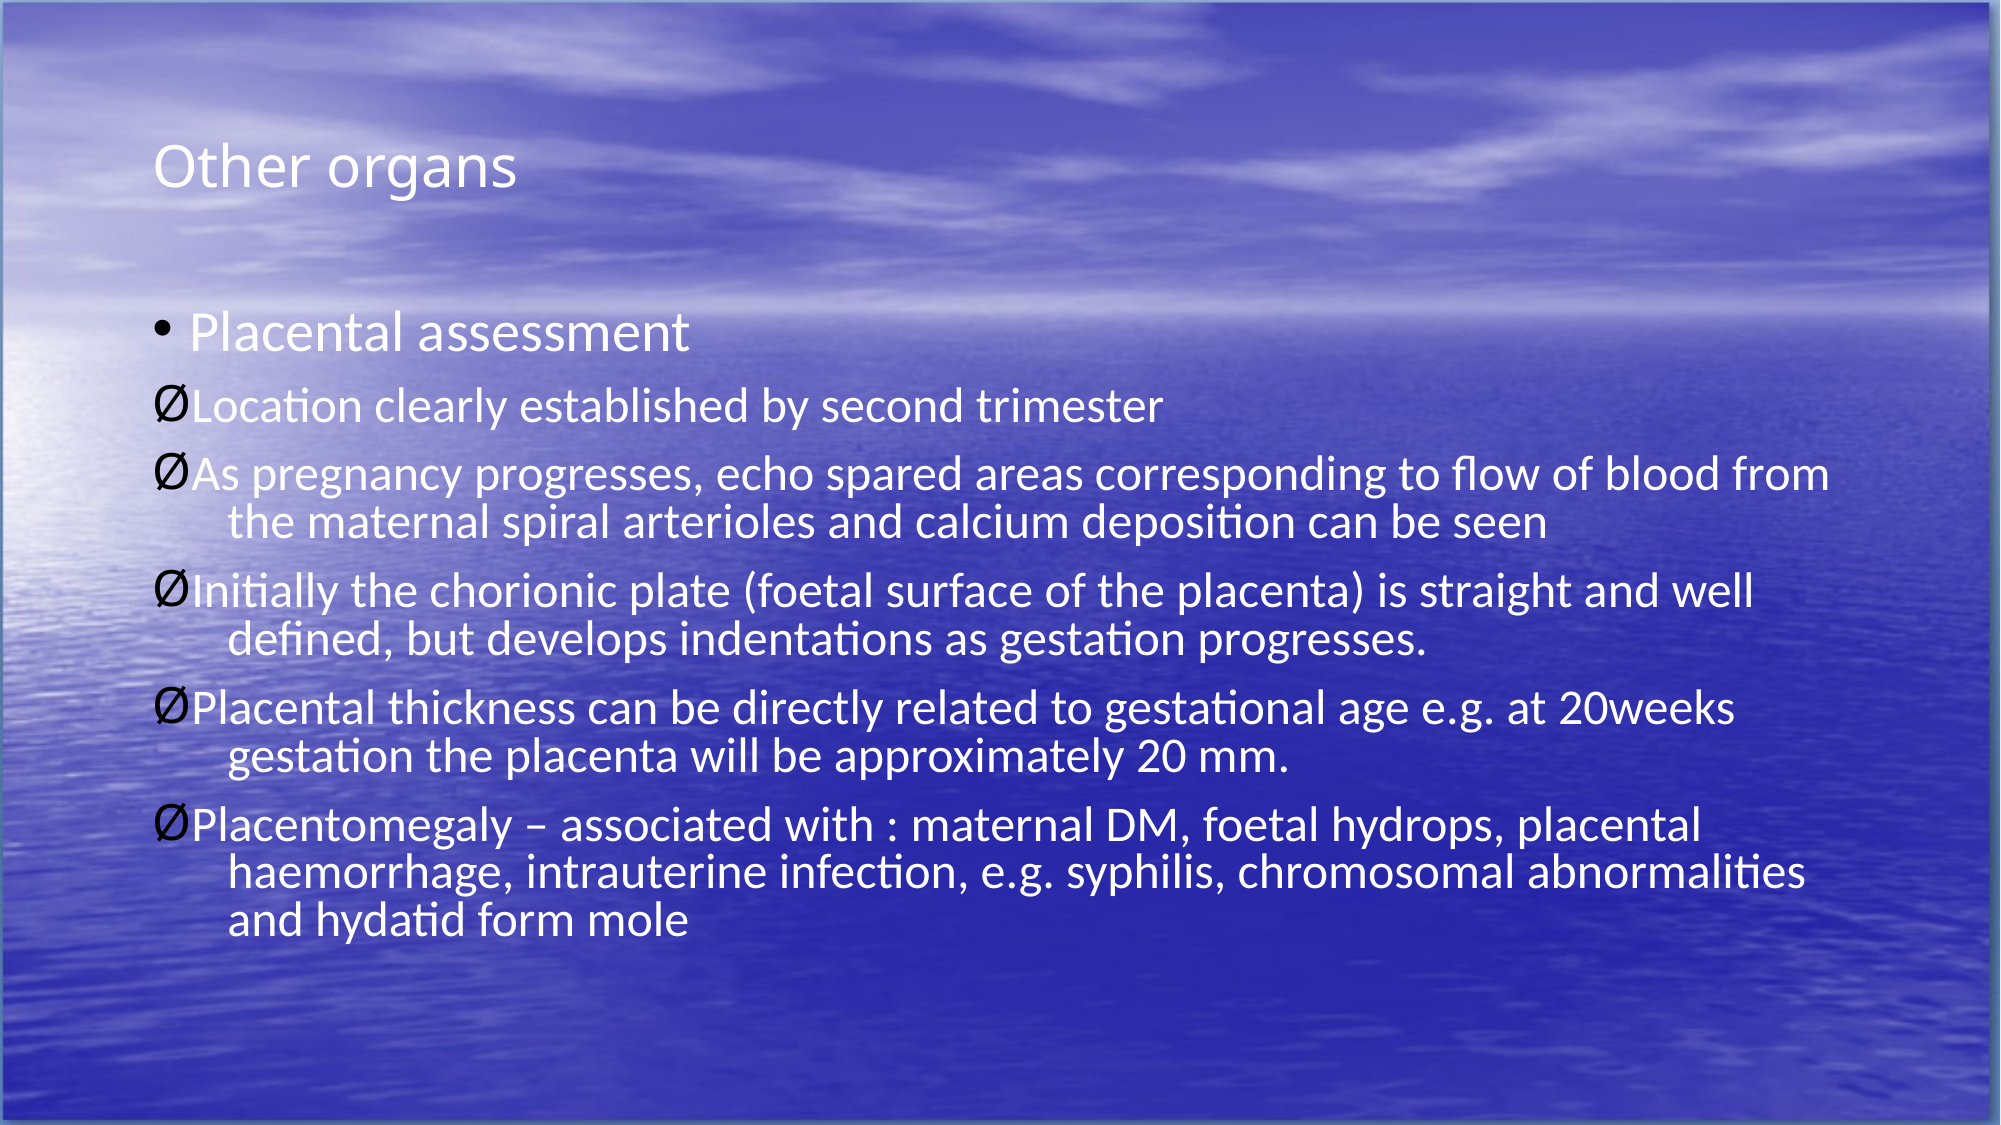

# Other organs
Placental assessment
Location clearly established by second trimester
As pregnancy progresses, echo spared areas corresponding to flow of blood from the maternal spiral arterioles and calcium deposition can be seen
Initially the chorionic plate (foetal surface of the placenta) is straight and well defined, but develops indentations as gestation progresses.
Placental thickness can be directly related to gestational age e.g. at 20weeks gestation the placenta will be approximately 20 mm.
Placentomegaly – associated with : maternal DM, foetal hydrops, placental haemorrhage, intrauterine infection, e.g. syphilis, chromosomal abnormalities and hydatid form mole